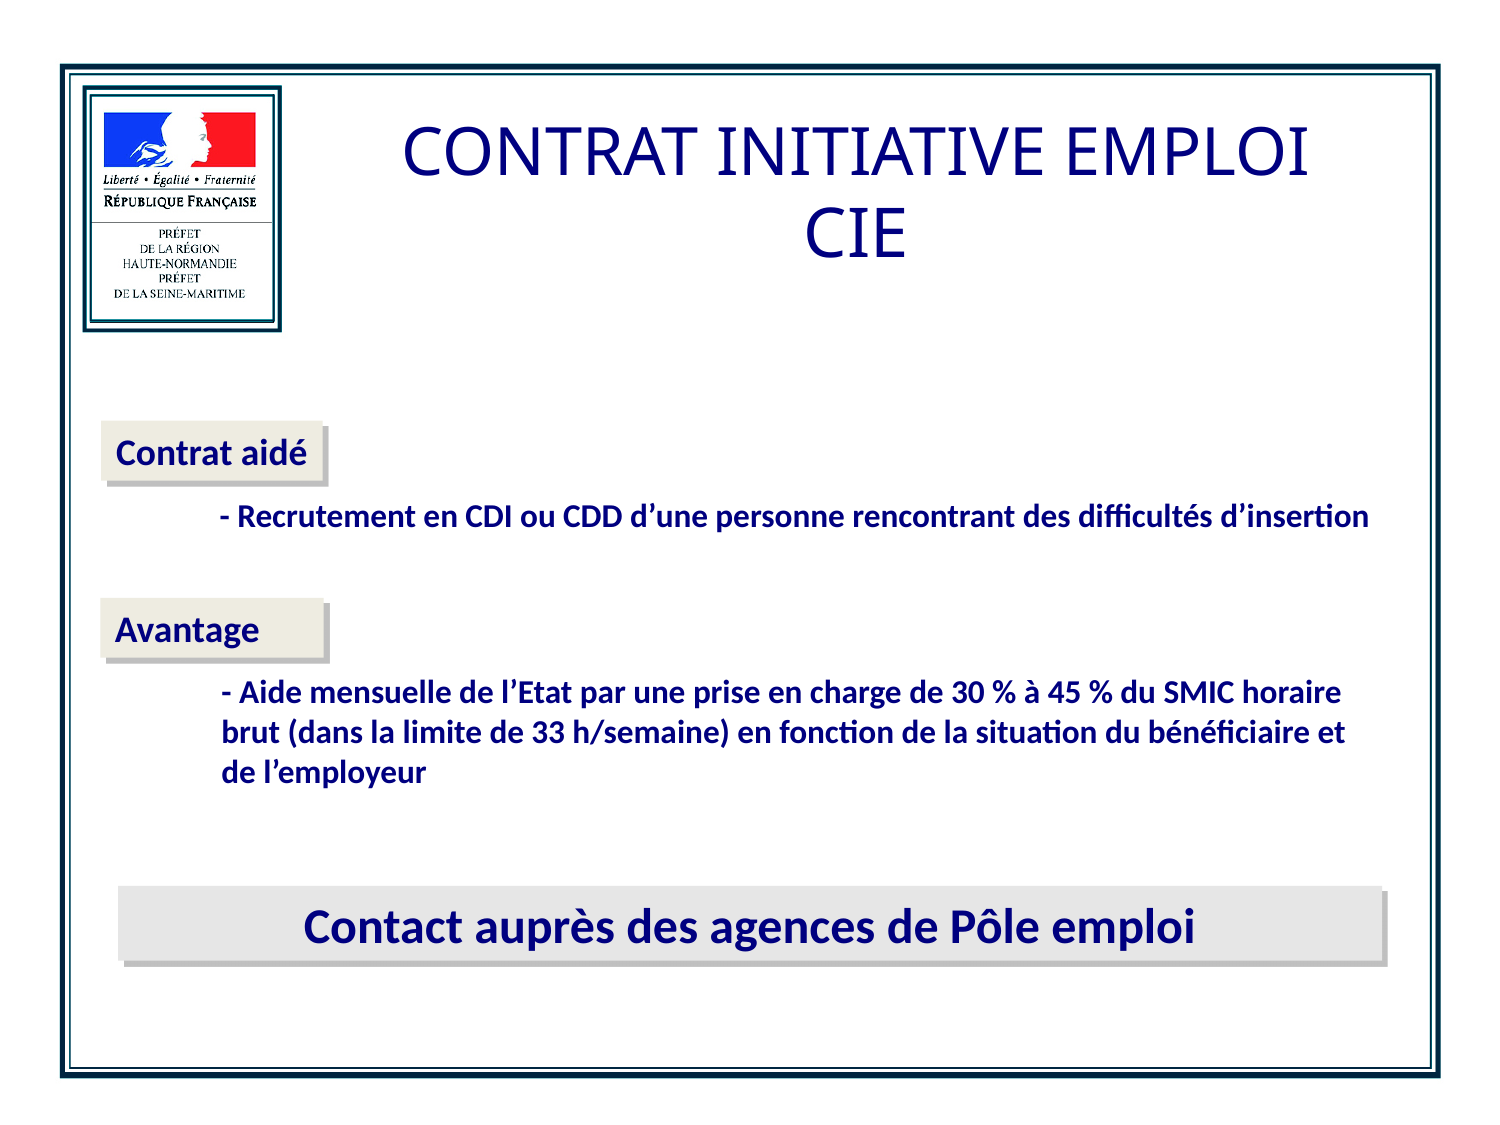

CONTRAT INITIATIVE EMPLOI
CIE
Contrat aidé
- Recrutement en CDI ou CDD d’une personne rencontrant des difficultés d’insertion
Avantage
- Aide mensuelle de l’Etat par une prise en charge de 30 % à 45 % du SMIC horaire
brut (dans la limite de 33 h/semaine) en fonction de la situation du bénéficiaire et
de l’employeur
Contact auprès des agences de Pôle emploi